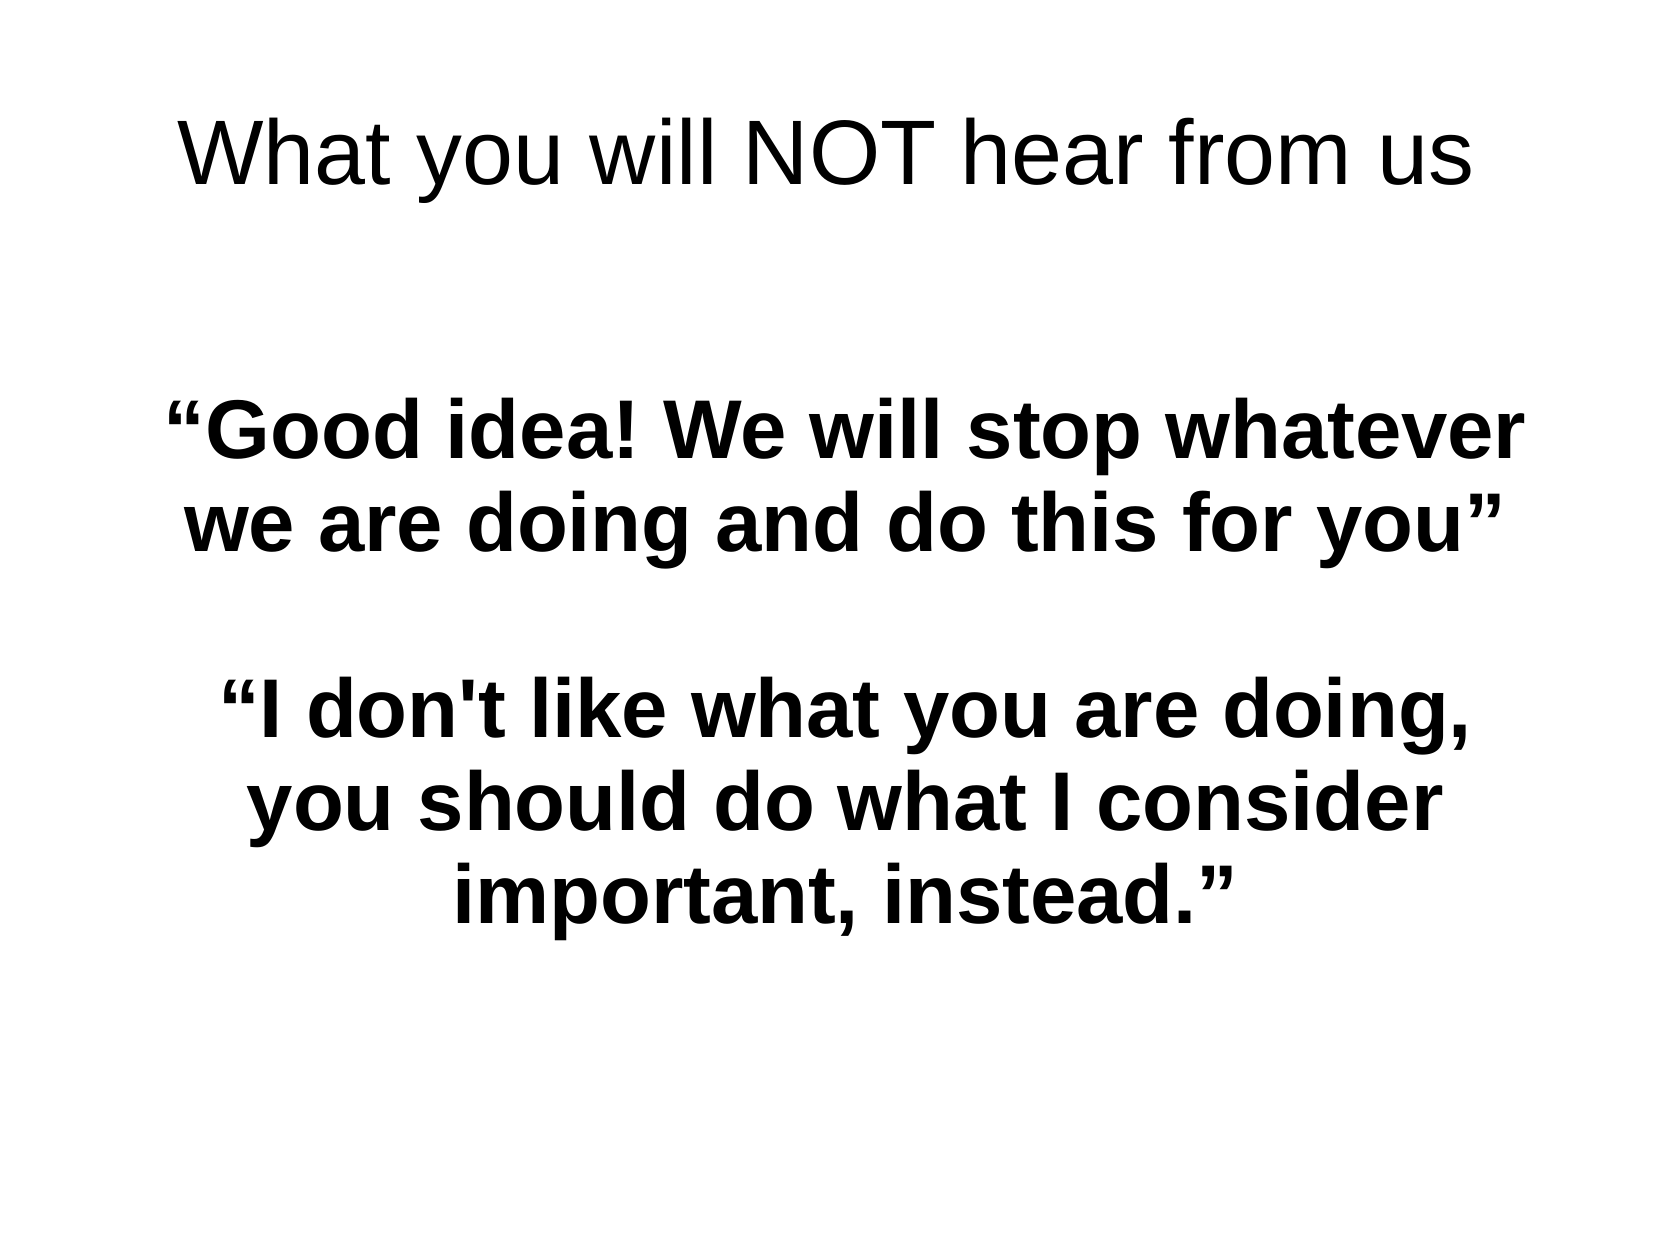

# What you will NOT hear from us
“Good idea! We will stop whatever we are doing and do this for you”
“I don't like what you are doing, you should do what I consider important, instead.”